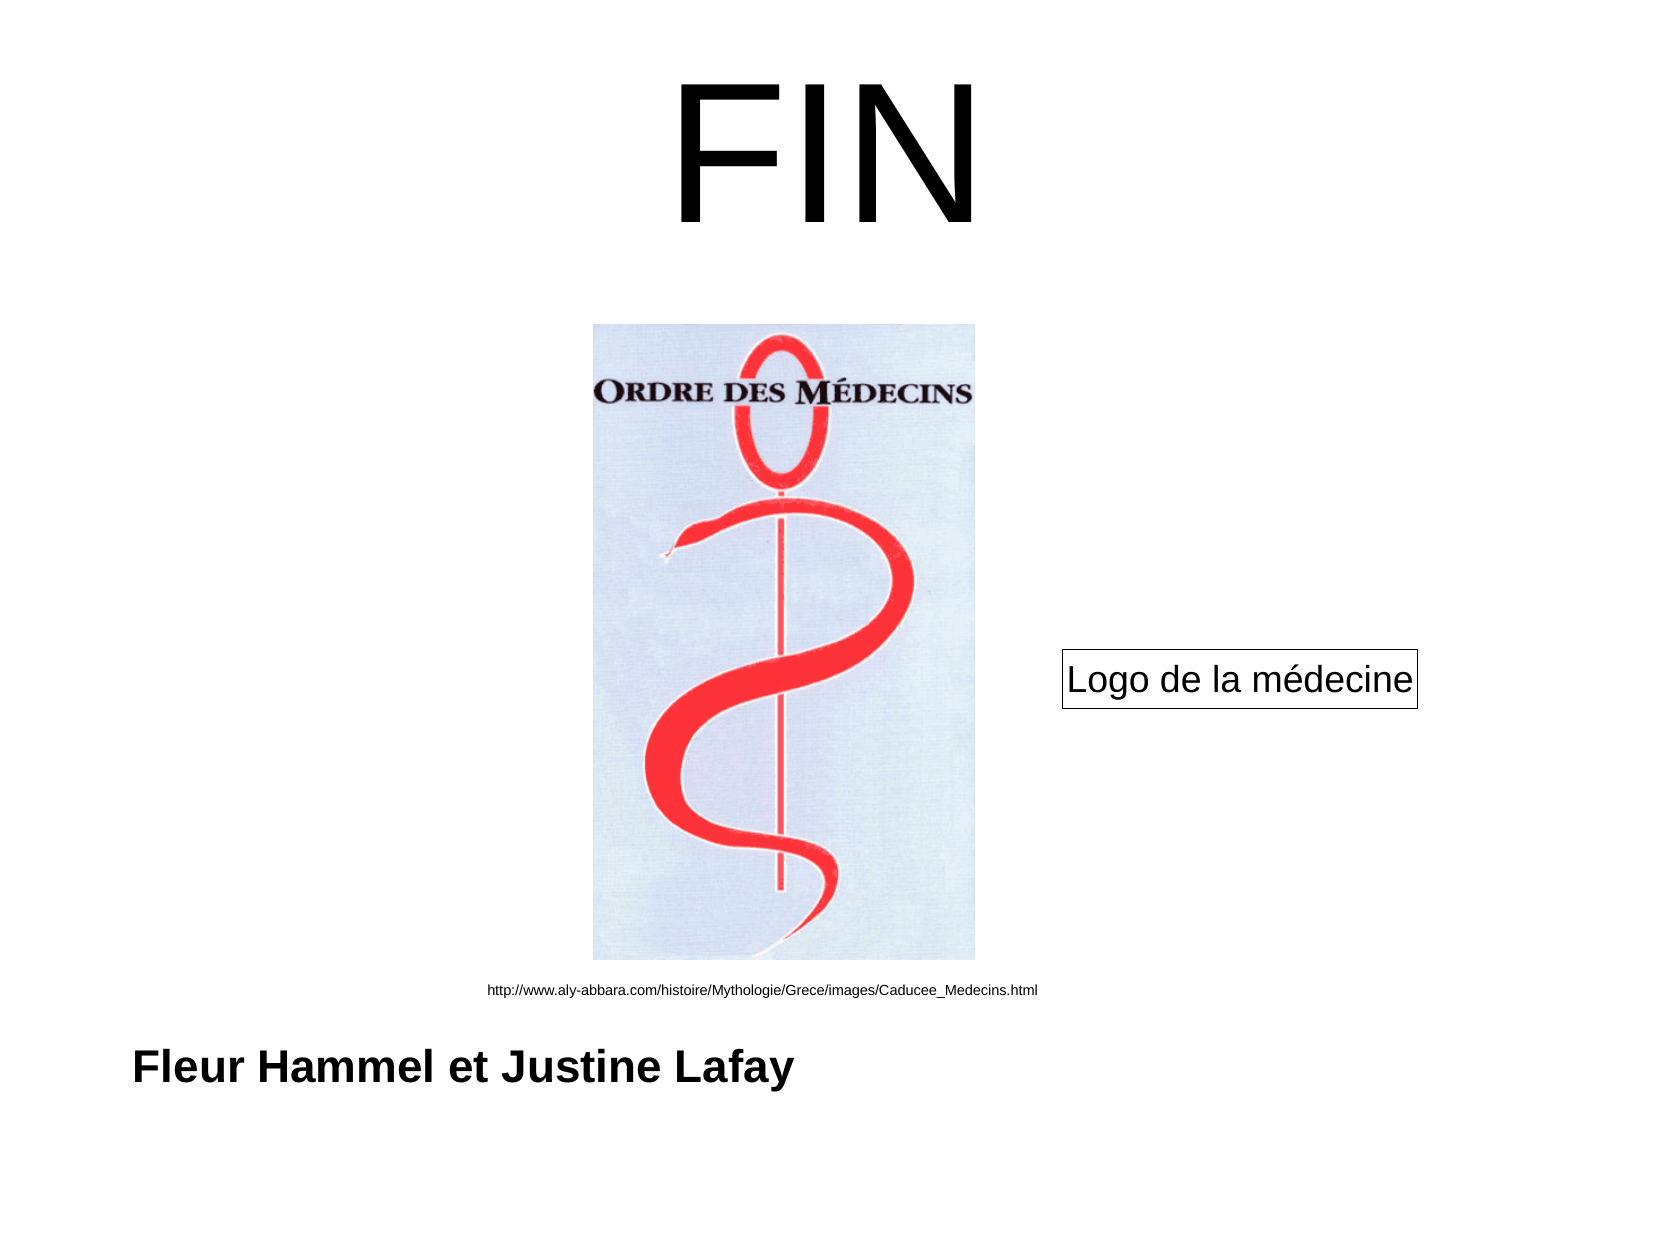

# FIN
Logo de la médecine
http://www.aly-abbara.com/histoire/Mythologie/Grece/images/Caducee_Medecins.html
Fleur Hammel et Justine Lafay